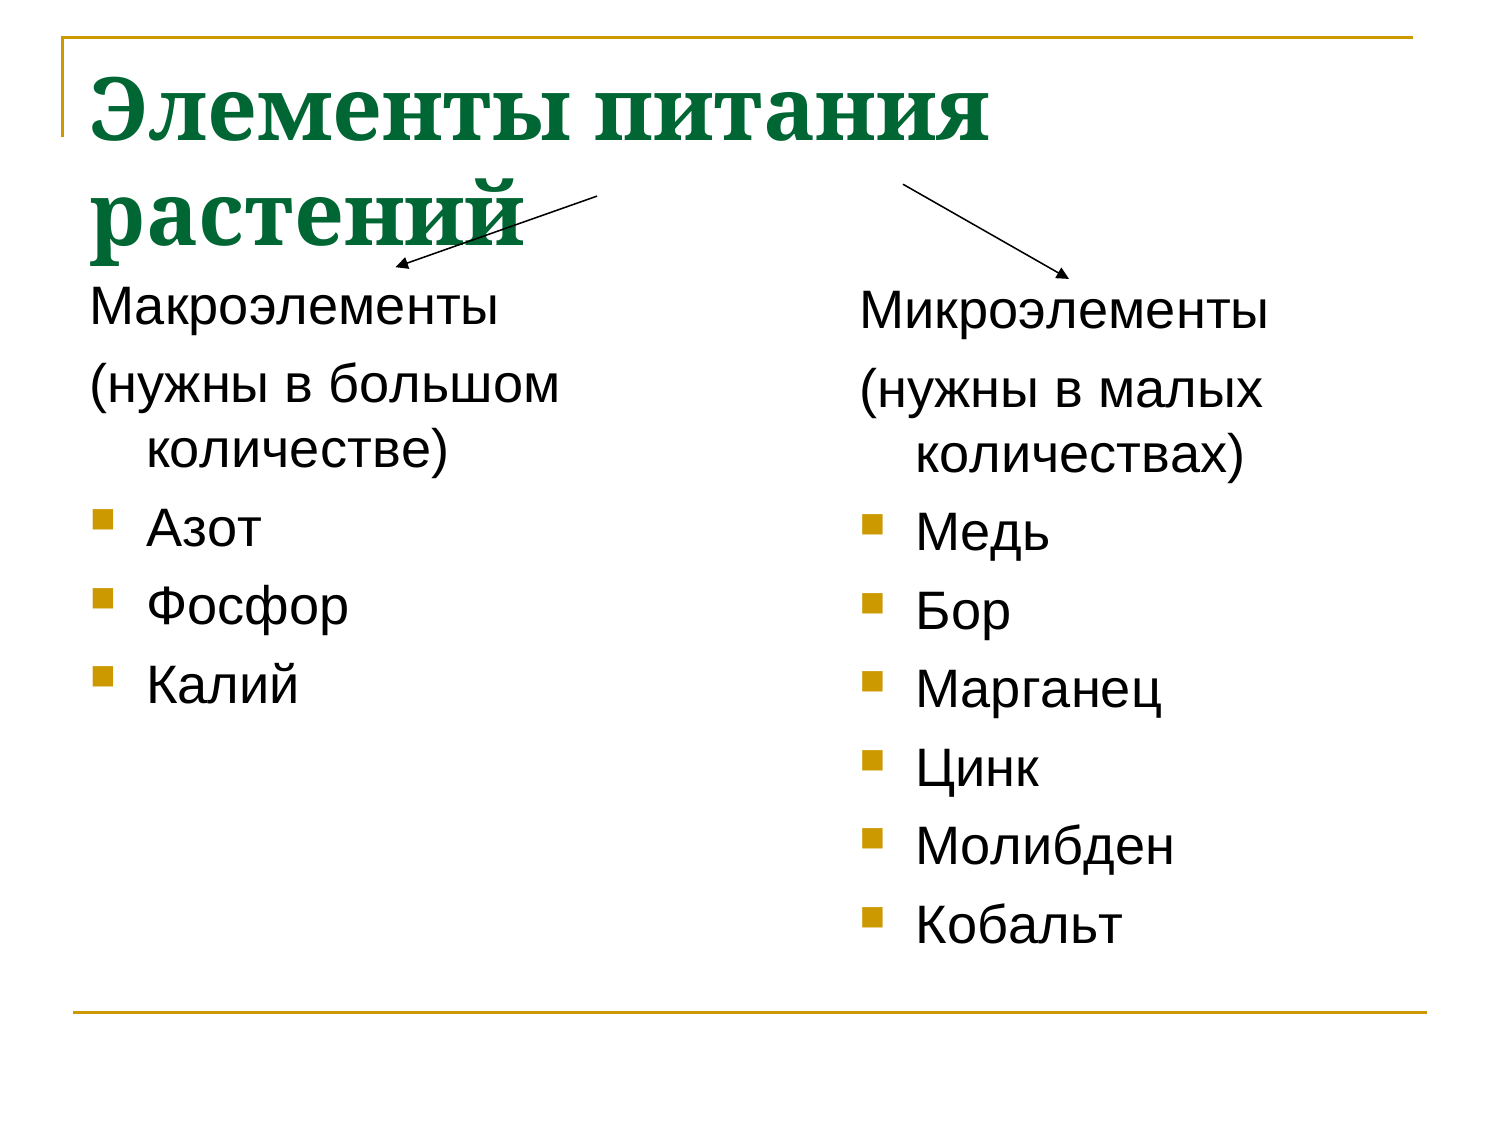

# Элементы питания растений
Макроэлементы
(нужны в большом количестве)
Азот
Фосфор
Калий
Микроэлементы
(нужны в малых количествах)
Медь
Бор
Марганец
Цинк
Молибден
Кобальт